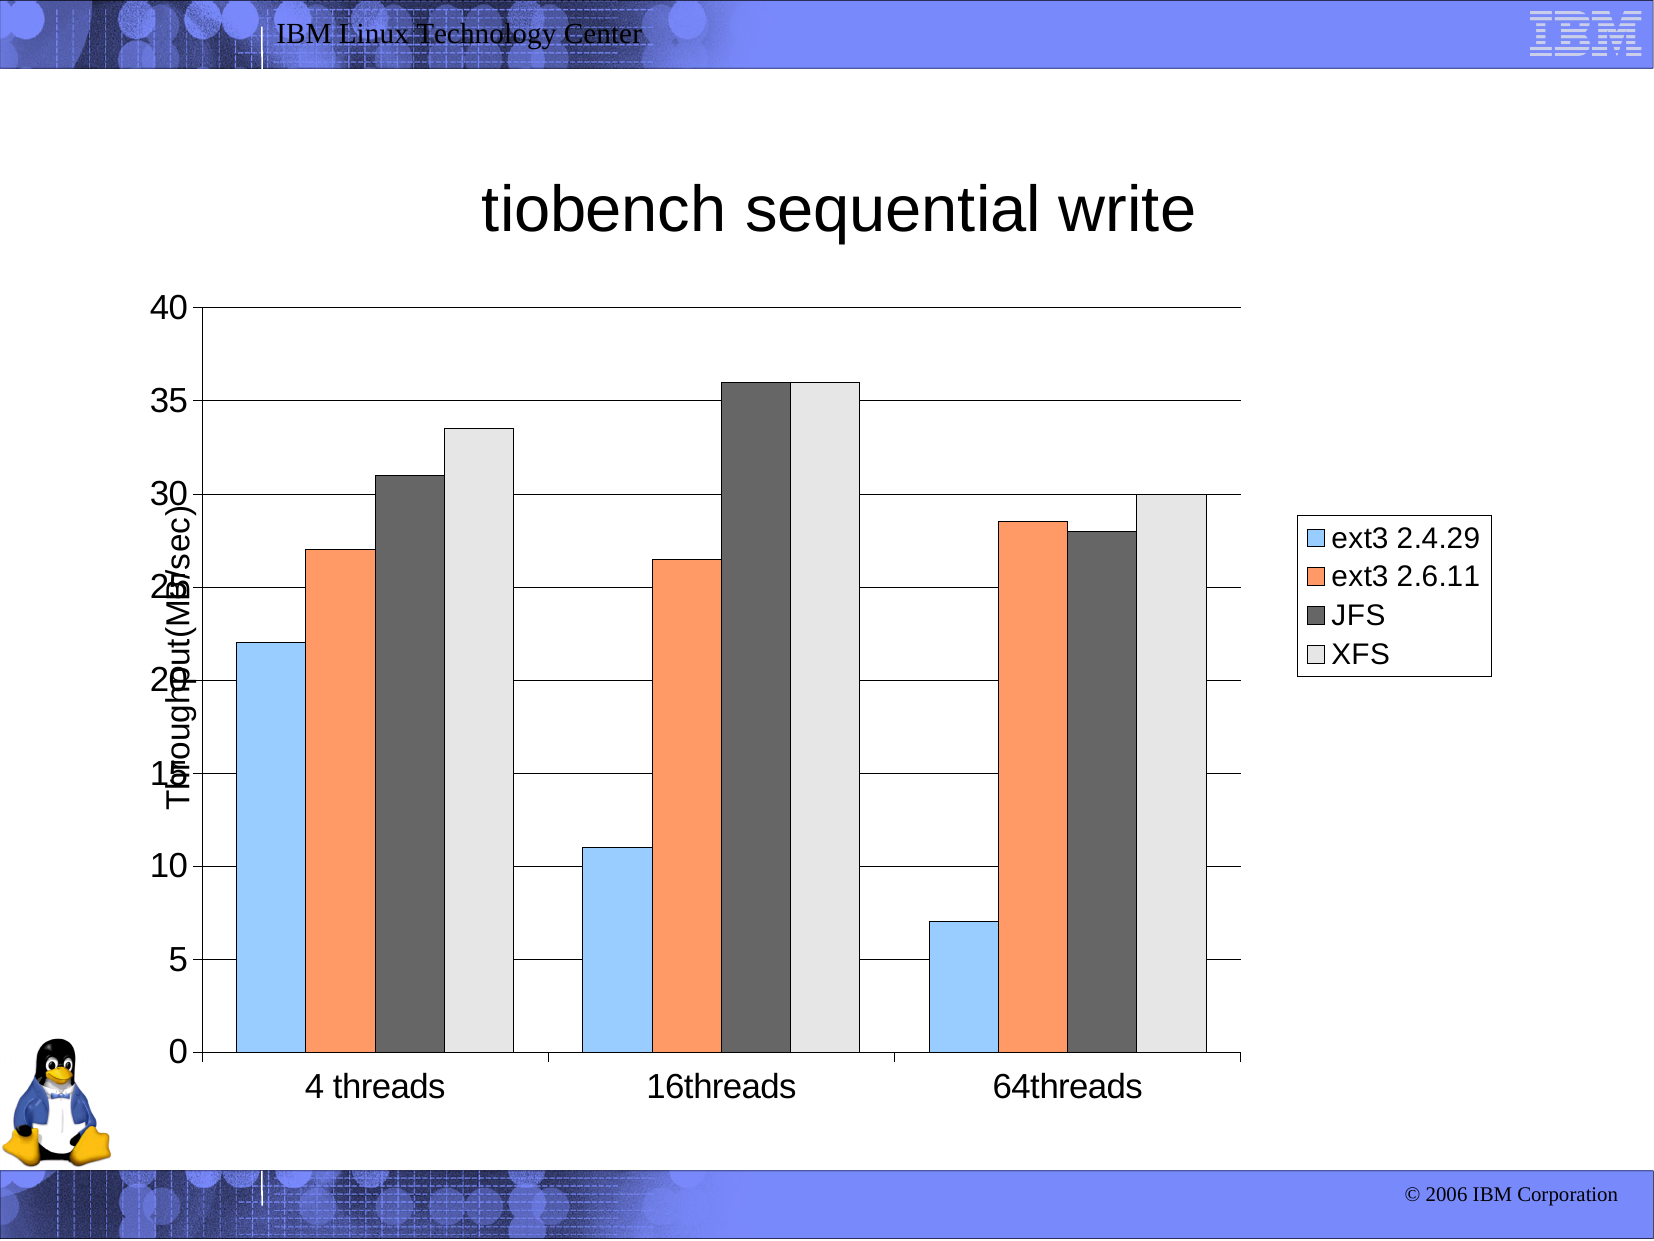

### Chart: tiobench sequential write
| Category | ext3 2.4.29 | ext3 2.6.11 | JFS | XFS |
|---|---|---|---|---|
| 4 threads | 22.0 | 27.0 | 31.0 | 33.5 |
| 16threads | 11.0 | 26.5 | 36.0 | 36.0 |
| 64threads | 7.0 | 28.5 | 28.0 | 30.0 |